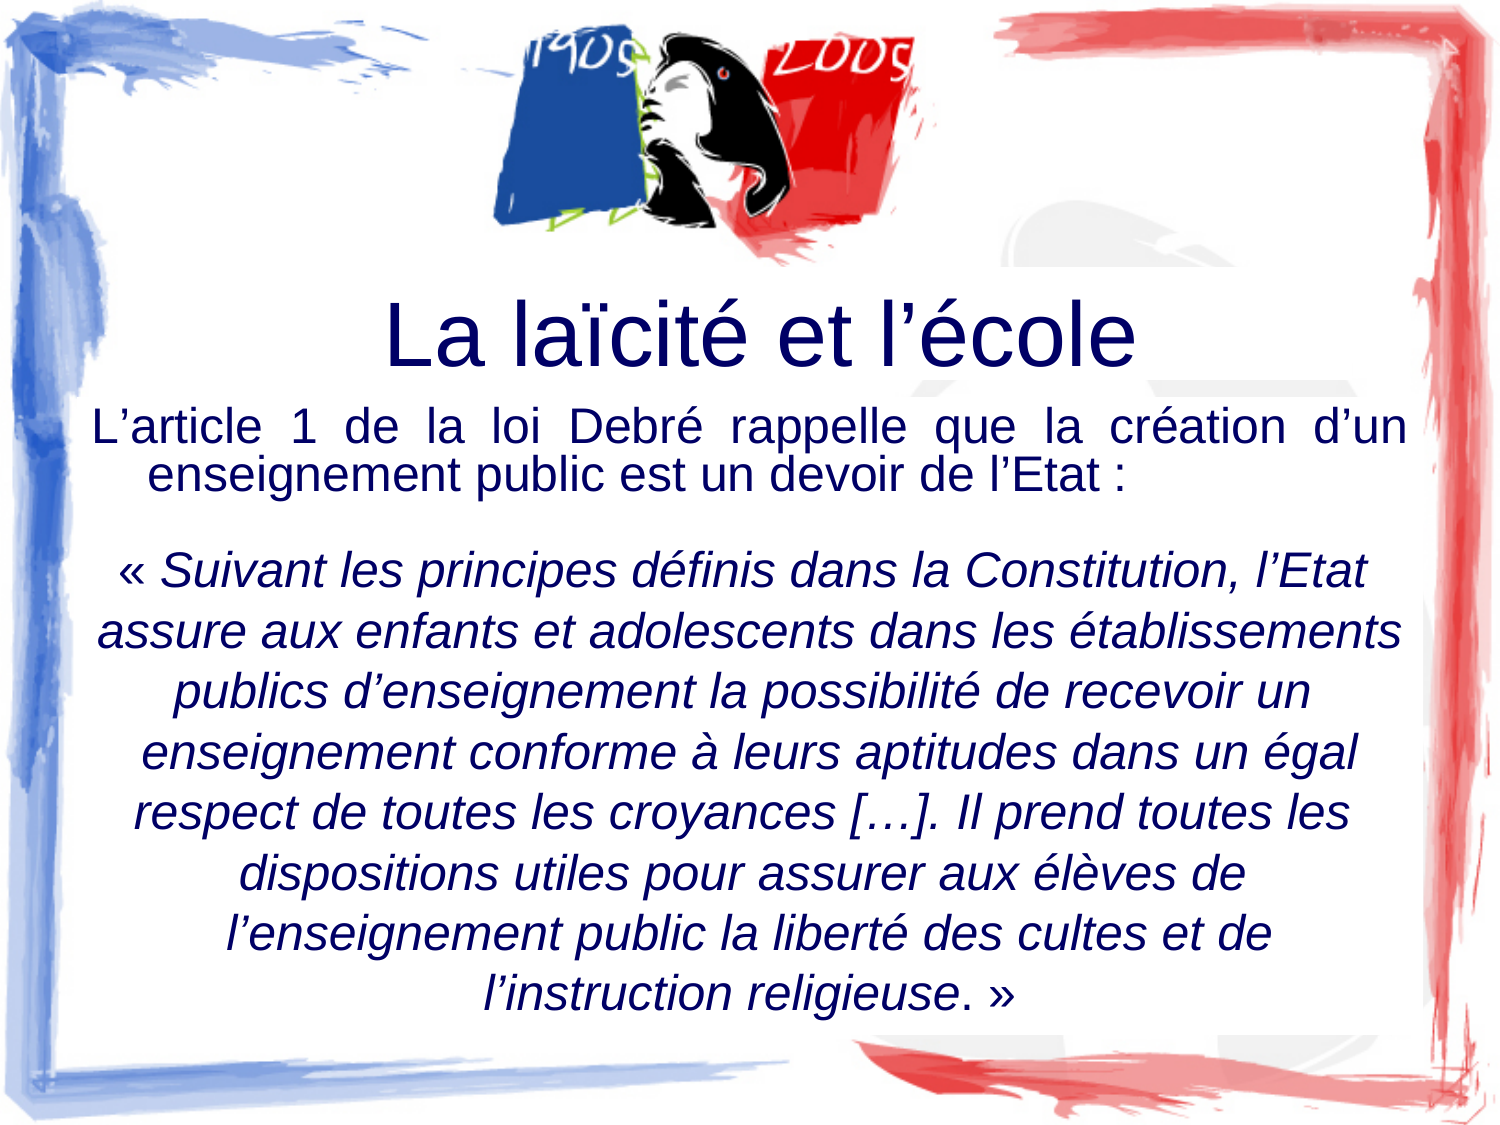

# La laïcité et l’école
L’article 1 de la loi Debré rappelle que la création d’un enseignement public est un devoir de l’Etat :
« Suivant les principes définis dans la Constitution, l’Etat
assure aux enfants et adolescents dans les établissements
publics d’enseignement la possibilité de recevoir un
enseignement conforme à leurs aptitudes dans un égal
respect de toutes les croyances […]. Il prend toutes les
dispositions utiles pour assurer aux élèves de
l’enseignement public la liberté des cultes et de
l’instruction religieuse. »